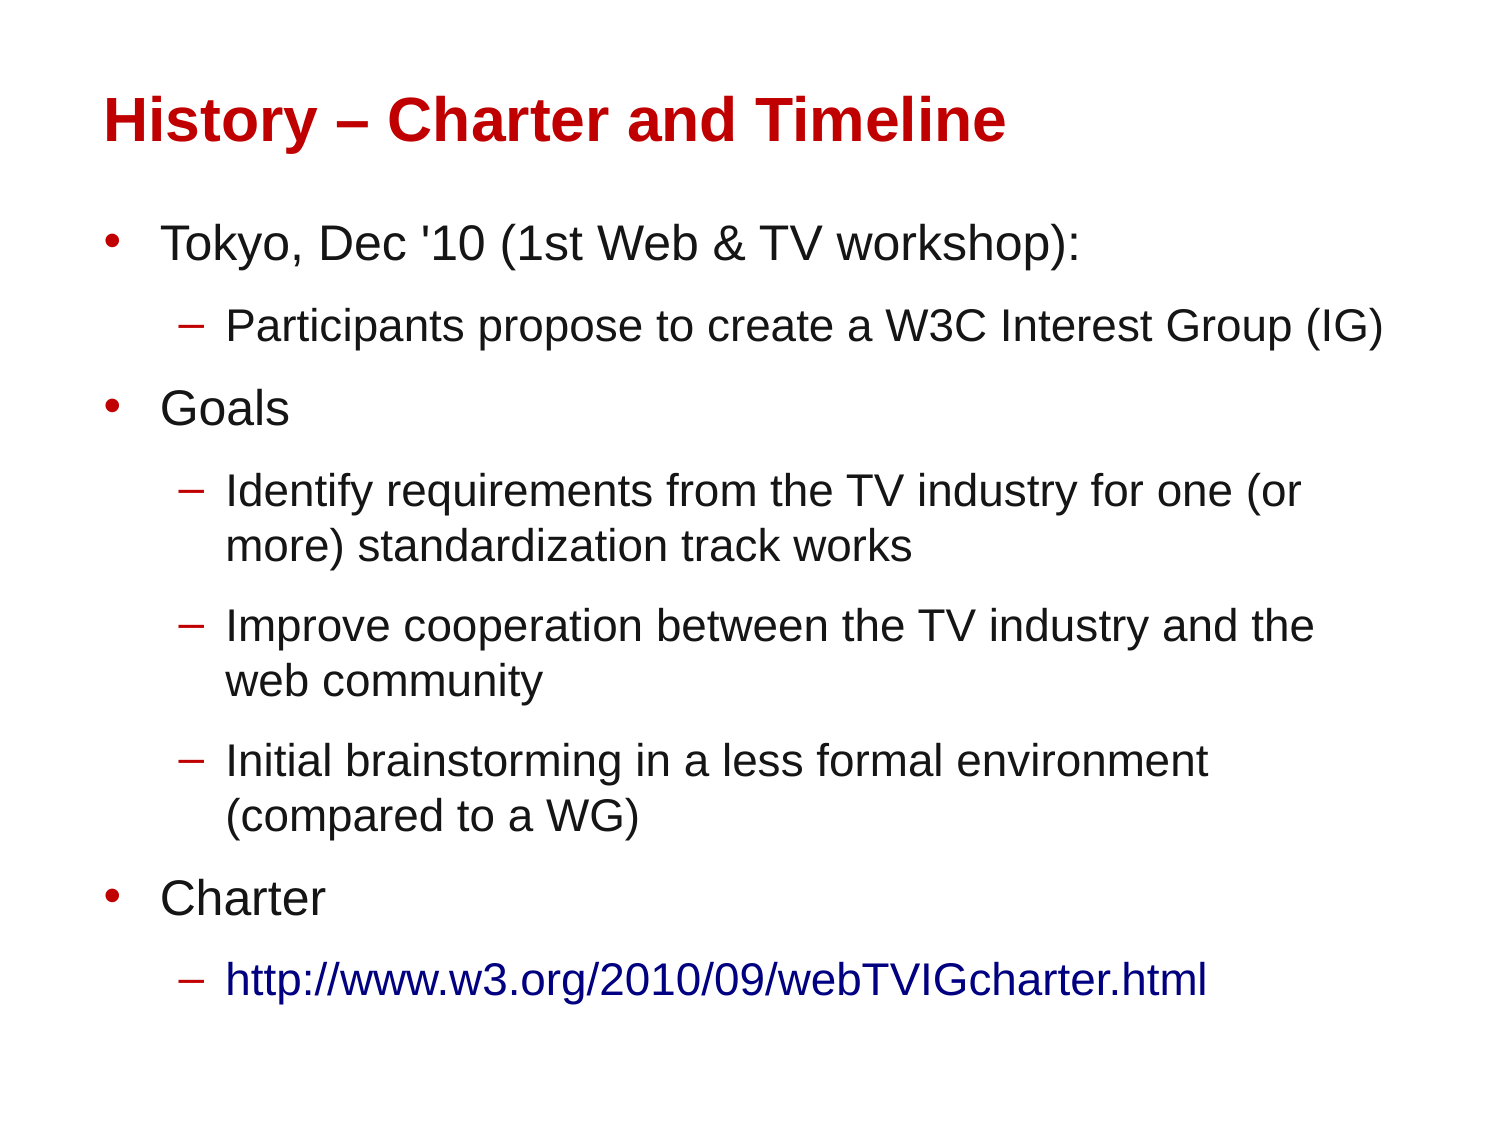

# History – Charter and Timeline
Tokyo, Dec '10 (1st Web & TV workshop):
Participants propose to create a W3C Interest Group (IG)
Goals
Identify requirements from the TV industry for one (or more) standardization track works
Improve cooperation between the TV industry and the web community
Initial brainstorming in a less formal environment (compared to a WG)
Charter
http://www.w3.org/2010/09/webTVIGcharter.html